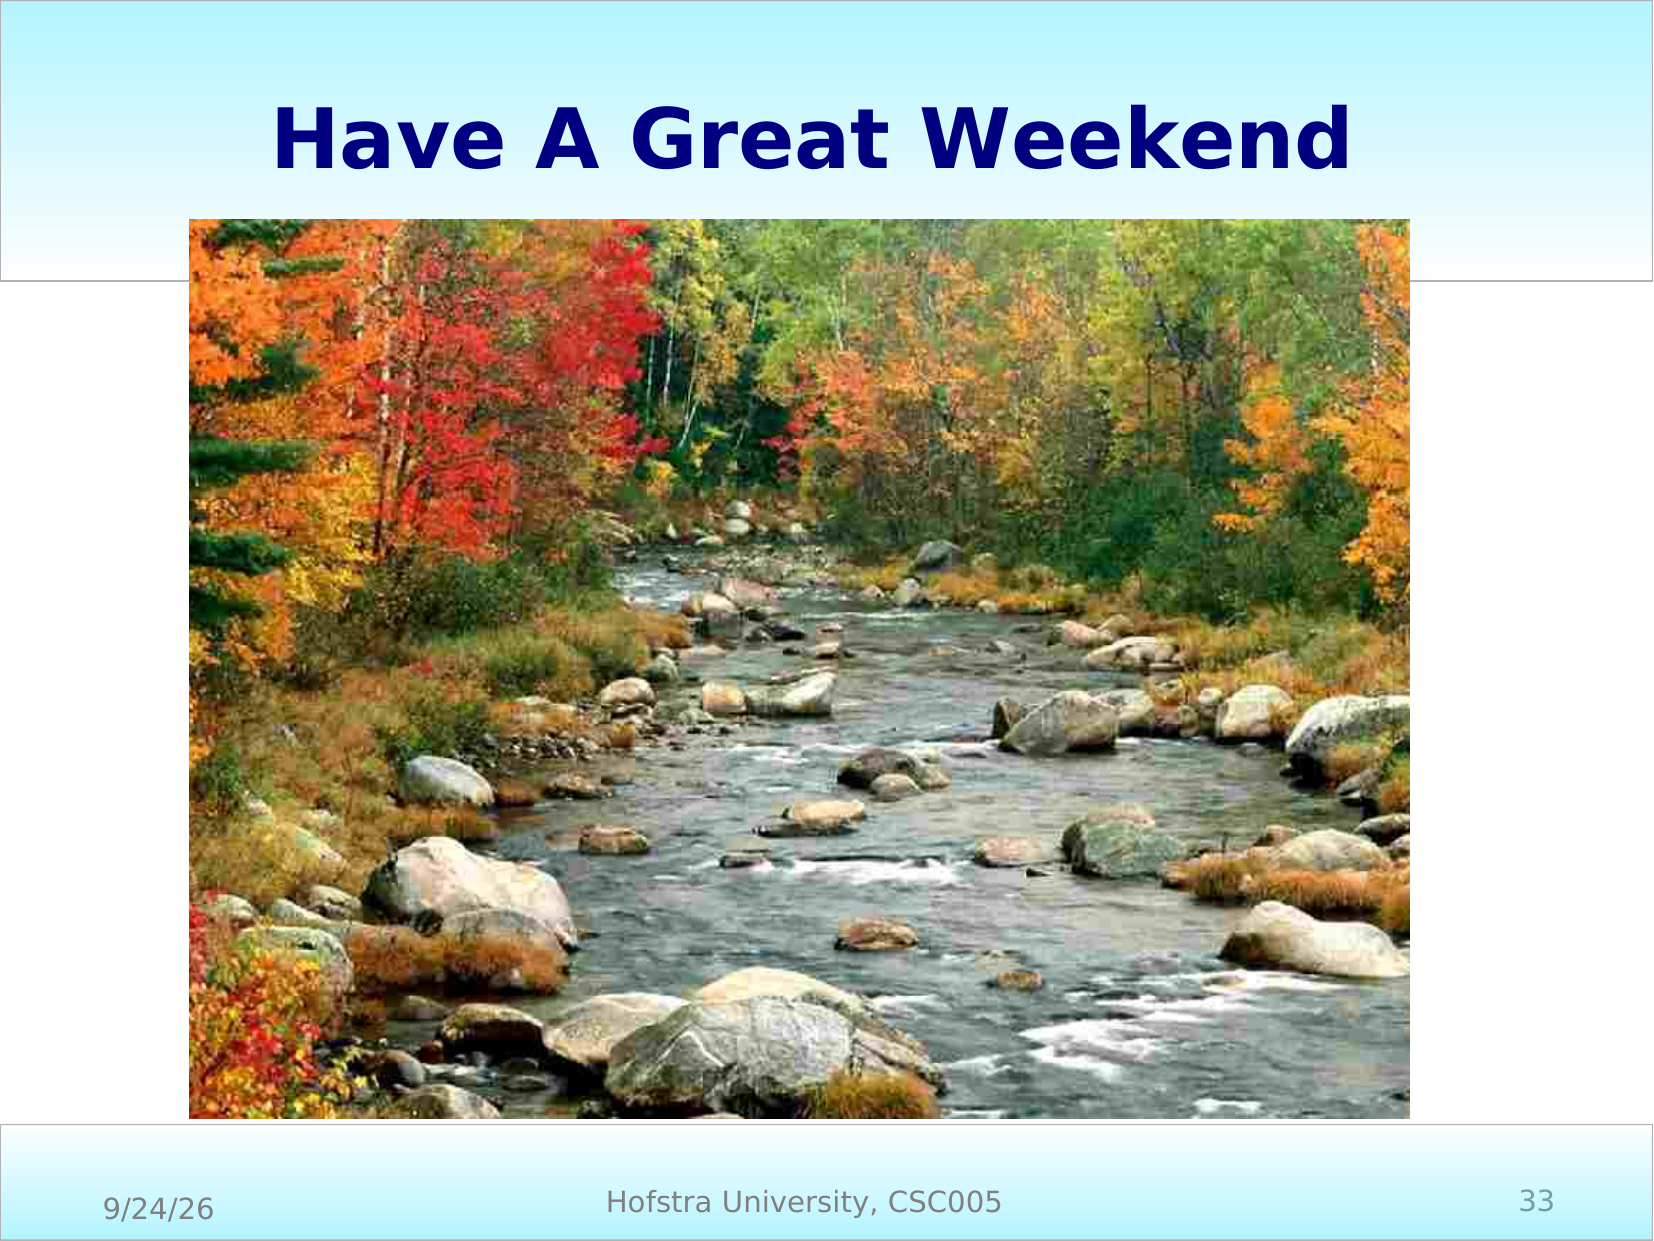

# Have A Great Weekend
33
Hofstra University, CSC005